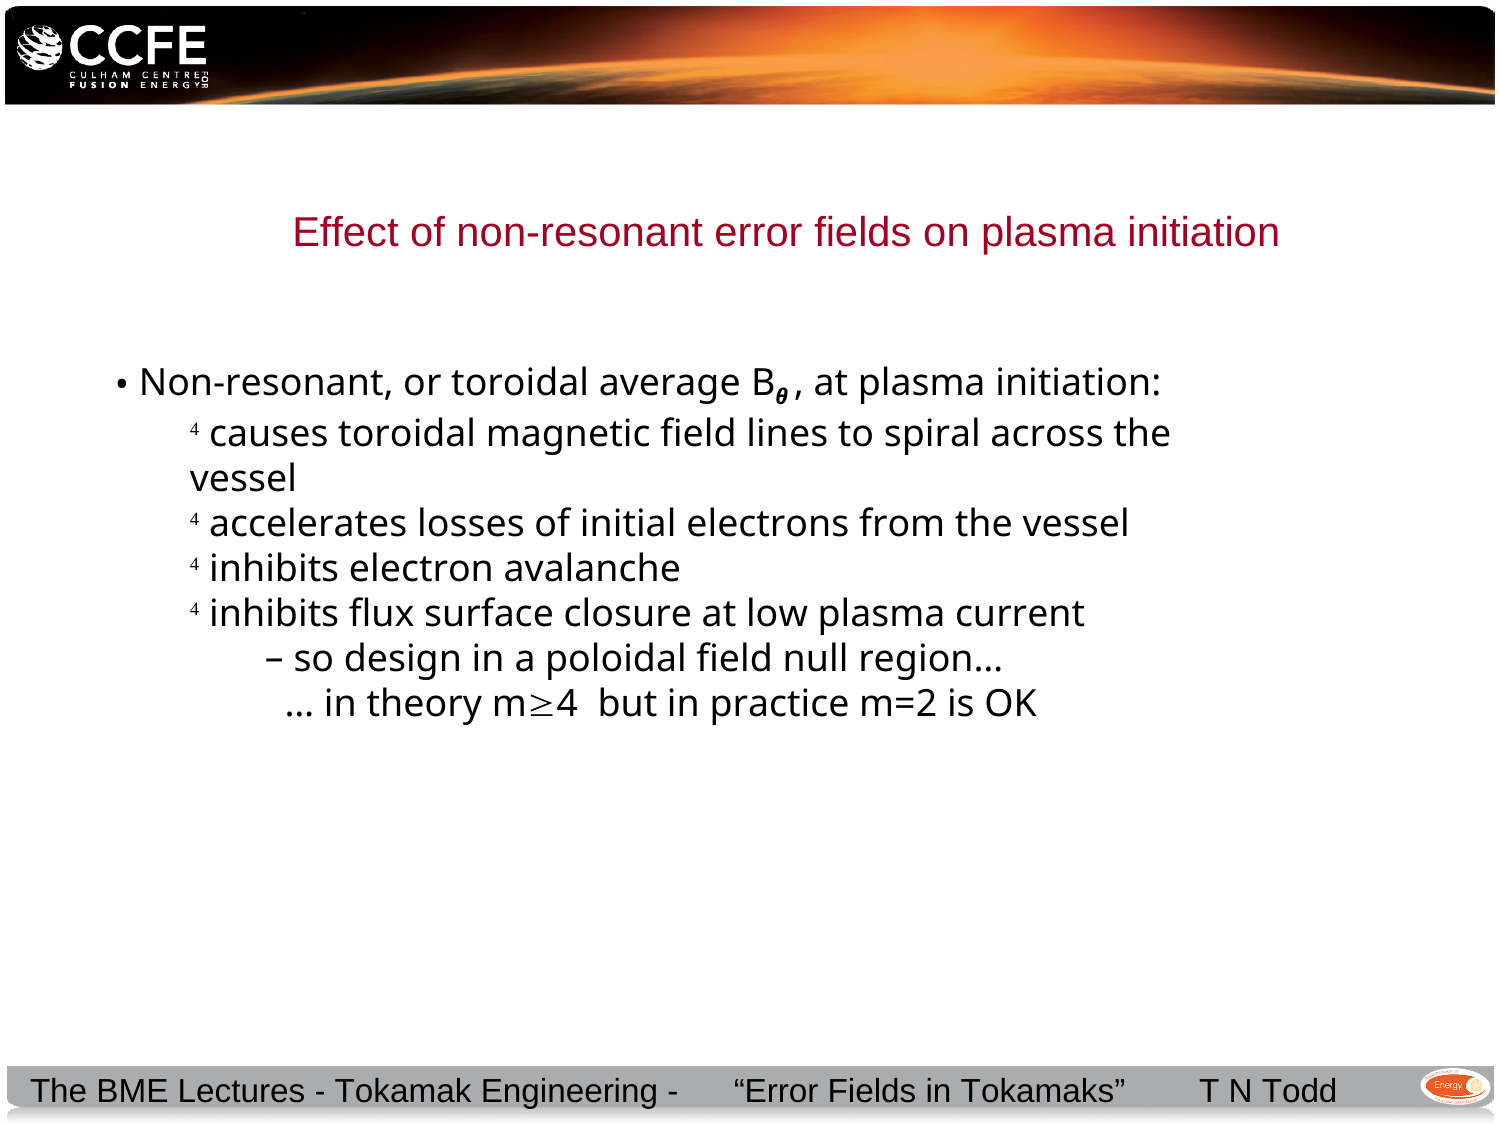

Effect of non-resonant error fields on plasma initiation
 Non-resonant, or toroidal average Bθ , at plasma initiation:
 causes toroidal magnetic field lines to spiral across the vessel
 accelerates losses of initial electrons from the vessel
 inhibits electron avalanche
 inhibits flux surface closure at low plasma current
 so design in a poloidal field null region…
 … in theory m4 but in practice m=2 is OK